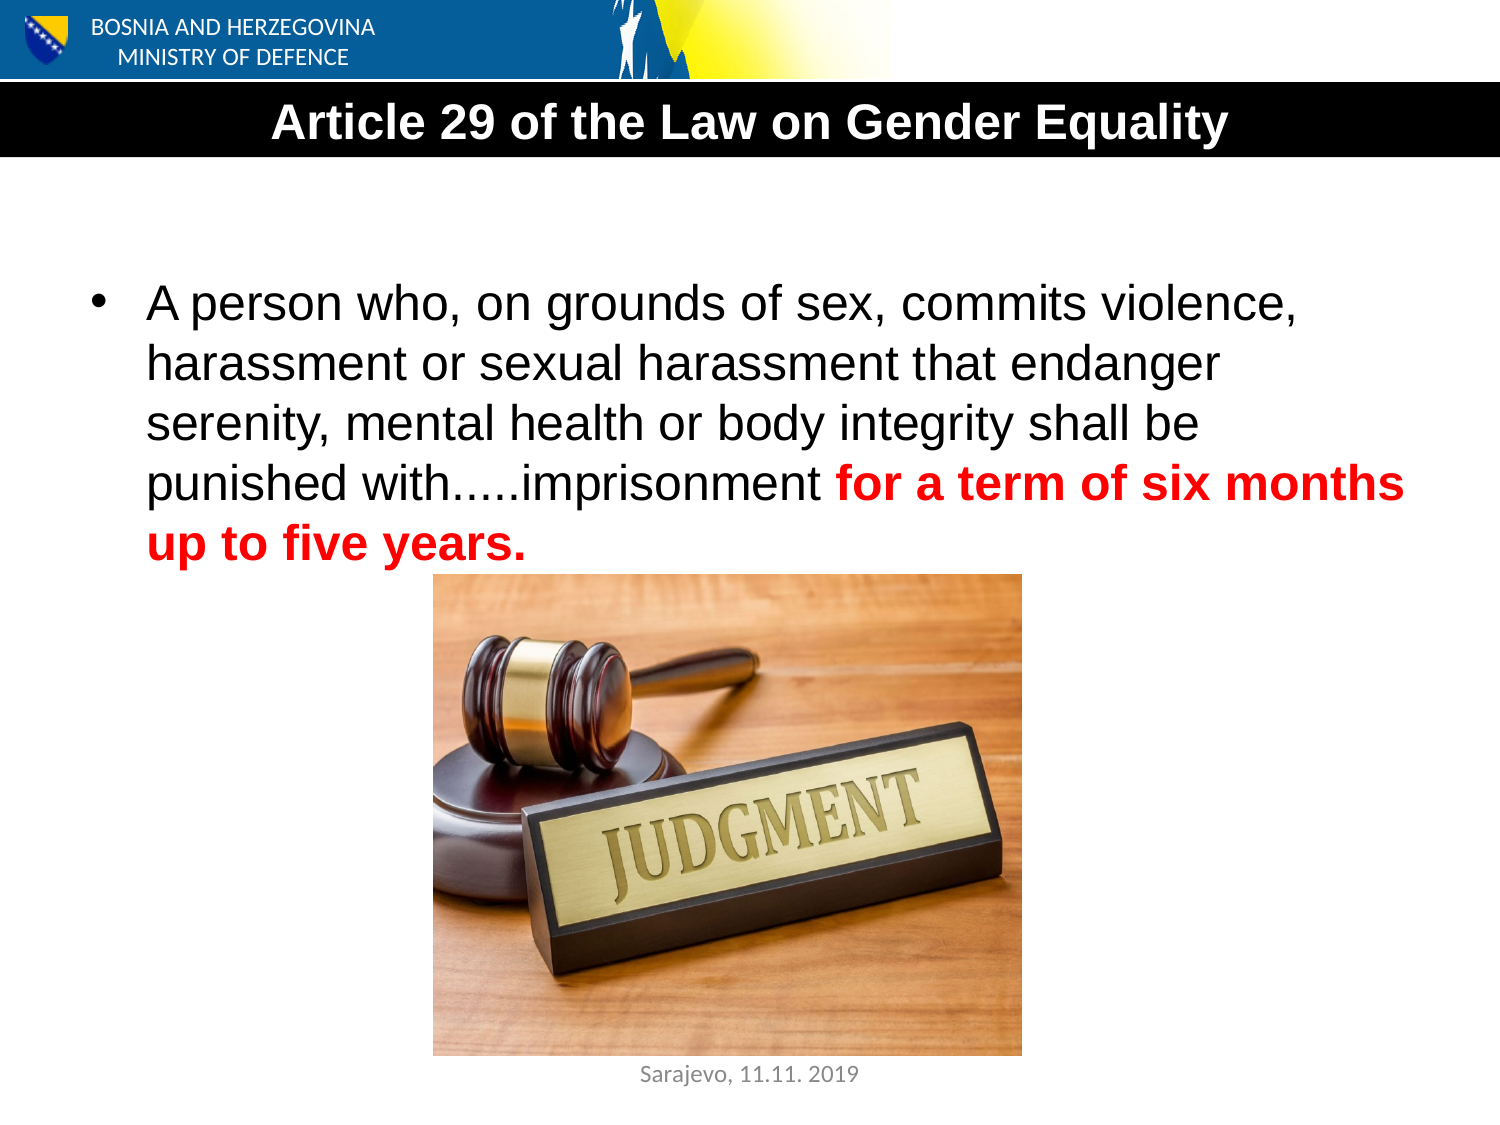

Article 29 of the Law on Gender Equality
# A person who, on grounds of sex, commits violence, harassment or sexual harassment that endanger serenity, mental health or body integrity shall be punished with.....imprisonment for a term of six months up to five years.
Sarajevo, 11.11. 2019